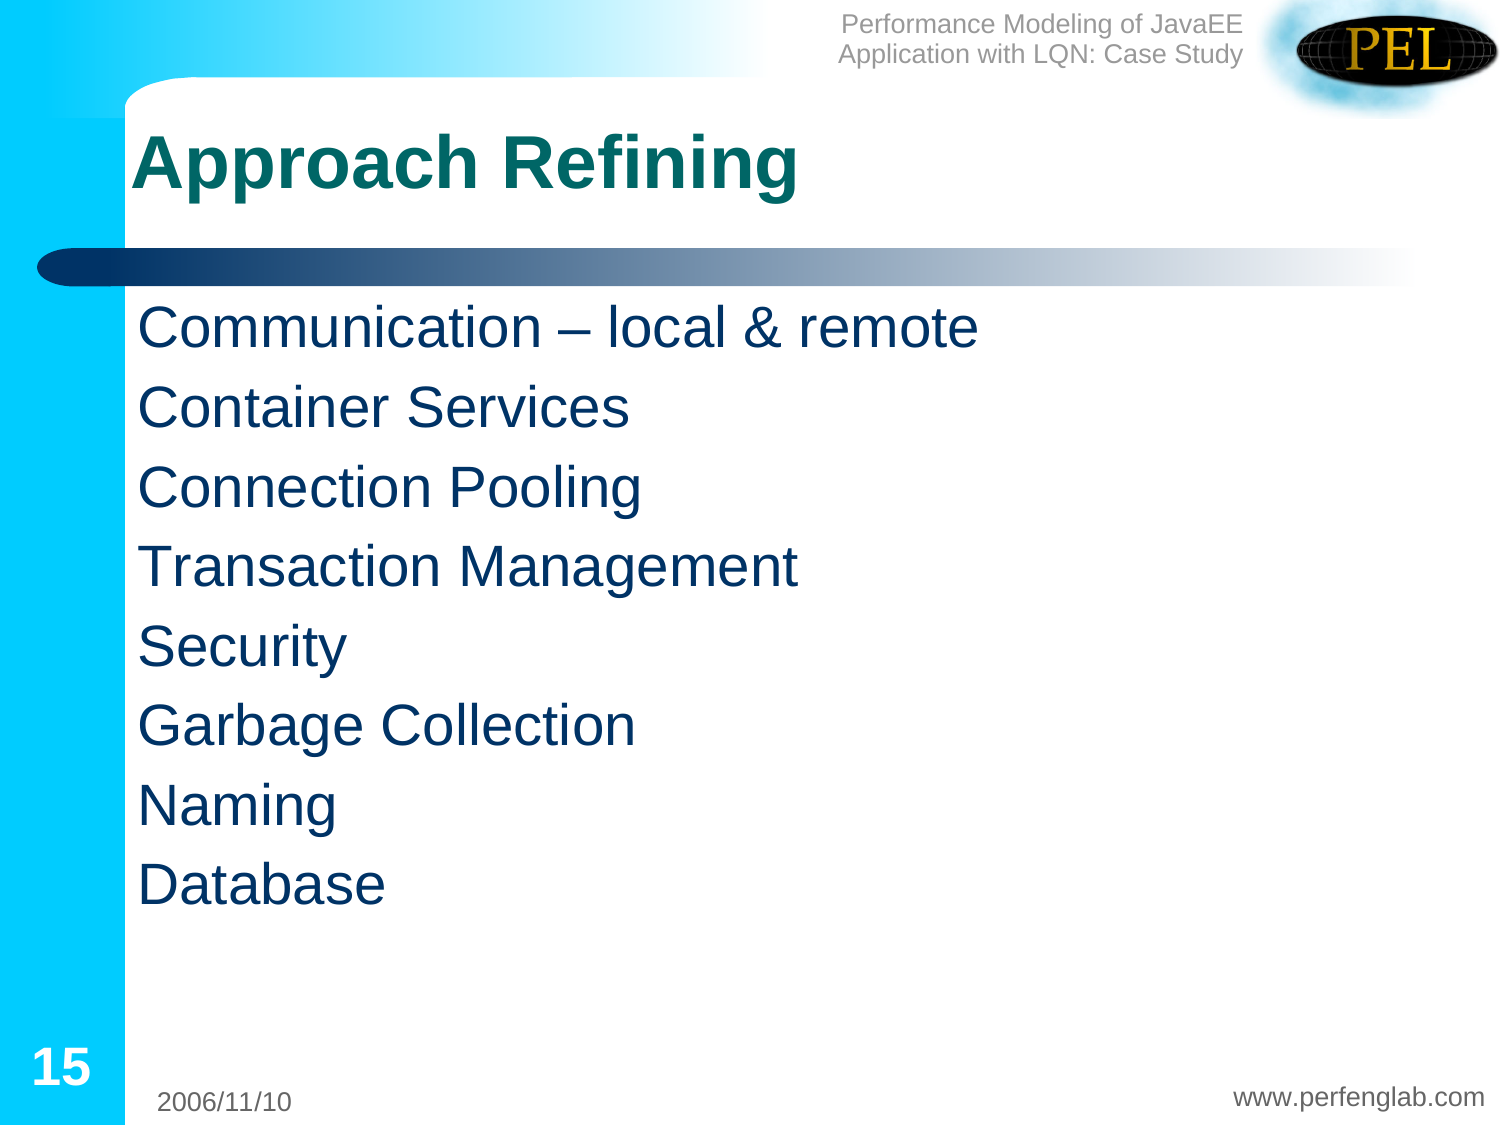

# Approach Refining
Communication – local & remote
Container Services
Connection Pooling
Transaction Management
Security
Garbage Collection
Naming
Database
15